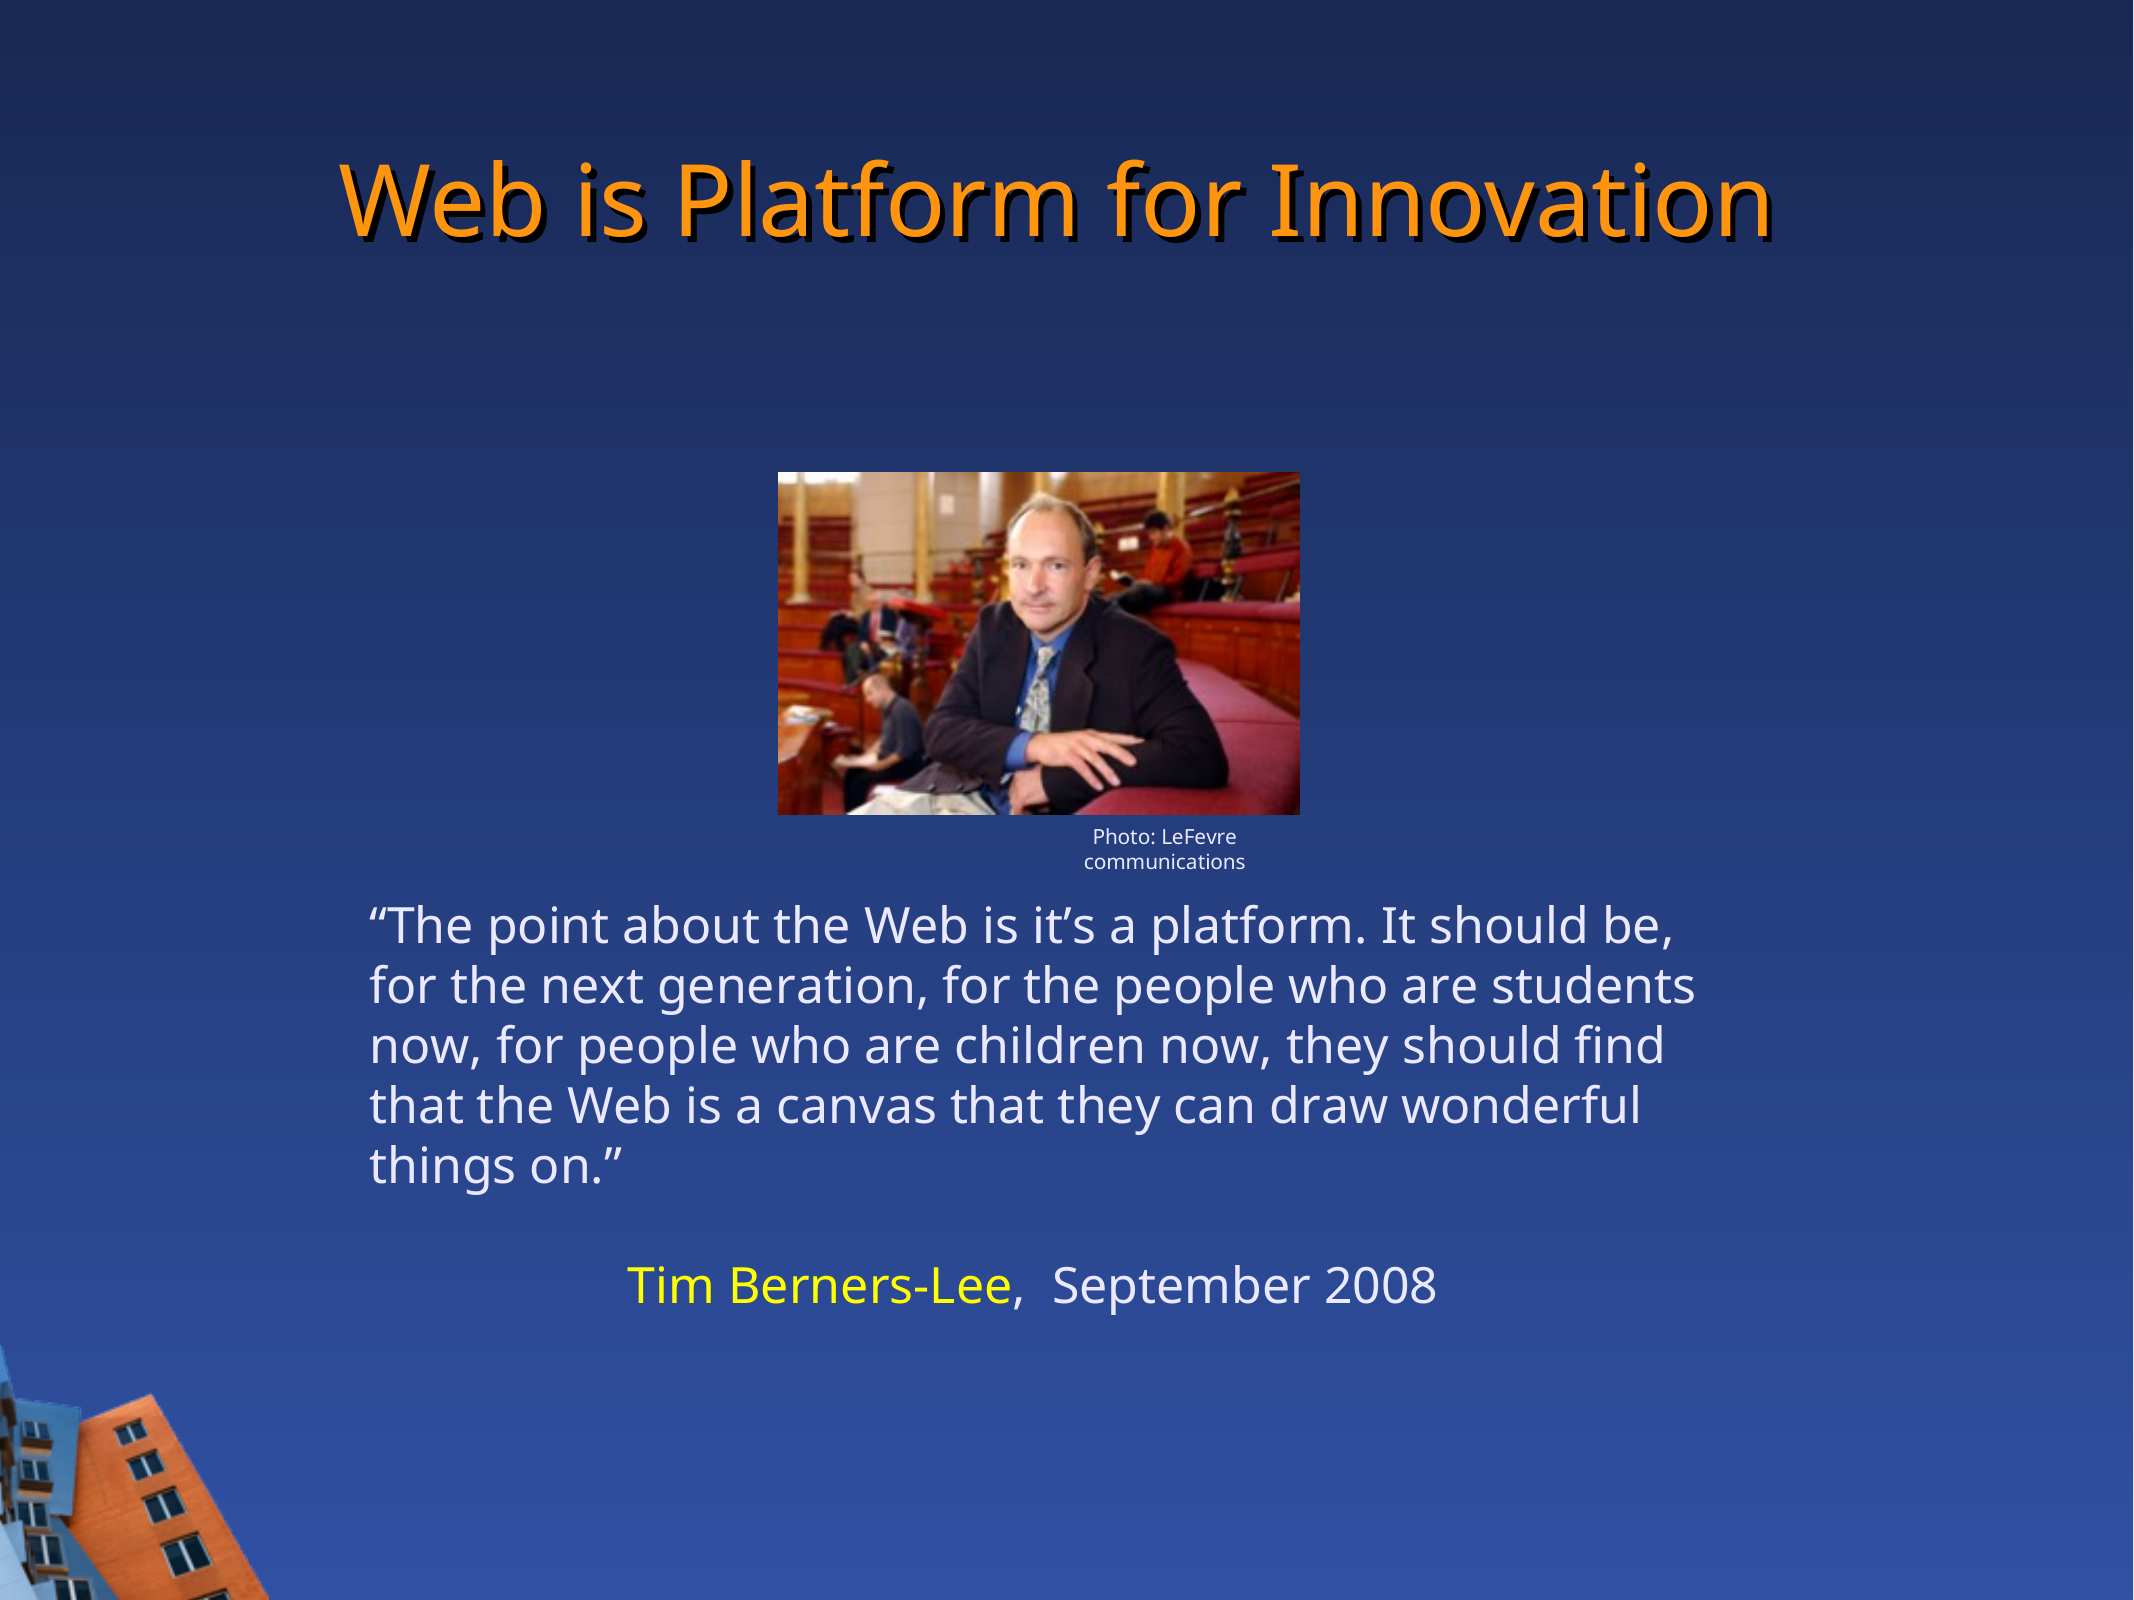

# Web is Platform for Innovation
Photo: LeFevre communications
“The point about the Web is it’s a platform. It should be, for the next generation, for the people who are students now, for people who are children now, they should find that the Web is a canvas that they can draw wonderful things on.”
Tim Berners-Lee, September 2008